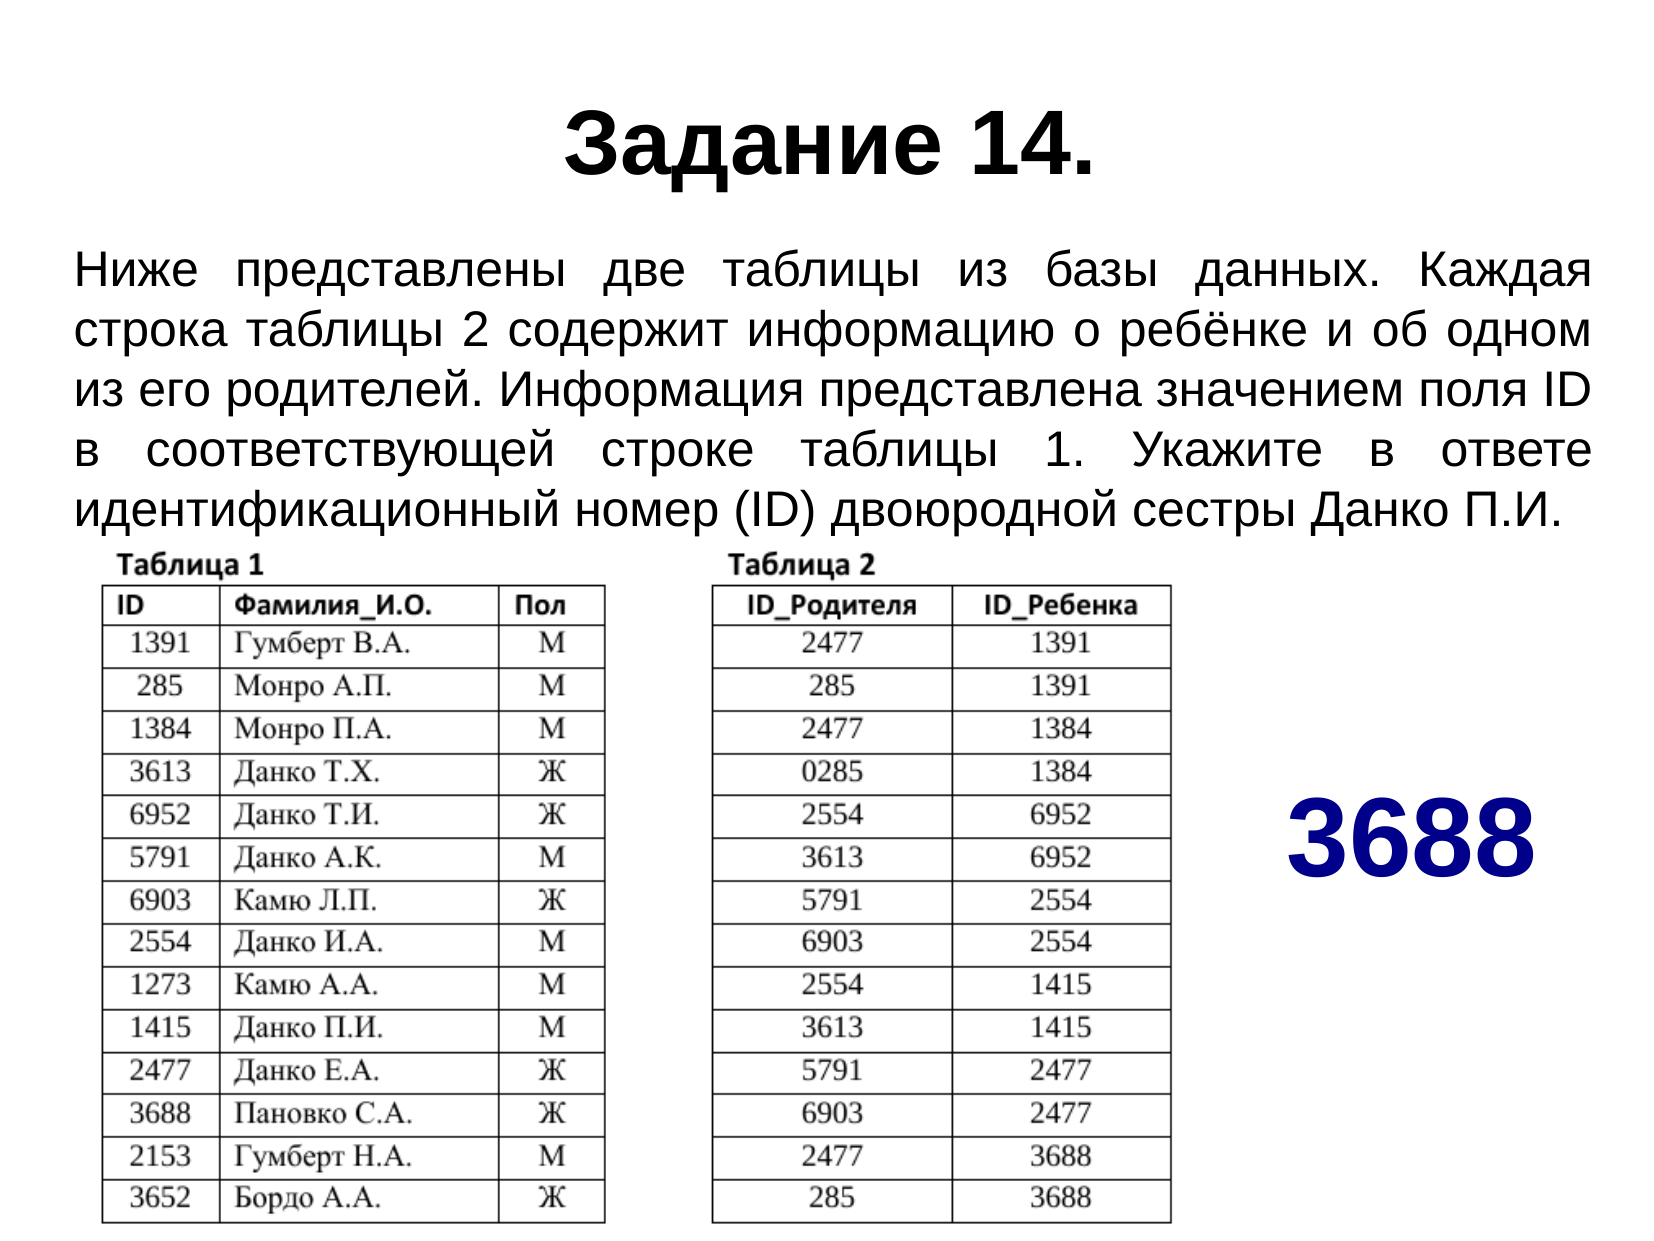

# Задание 14.
Ниже представлены две таблицы из базы данных. Каждая строка таблицы 2 содержит информацию о ребёнке и об одном из его родителей. Информация представлена значением поля ID в соответствующей строке таблицы 1. Укажите в ответе идентификационный номер (ID) двоюродной сестры Данко П.И.
3688